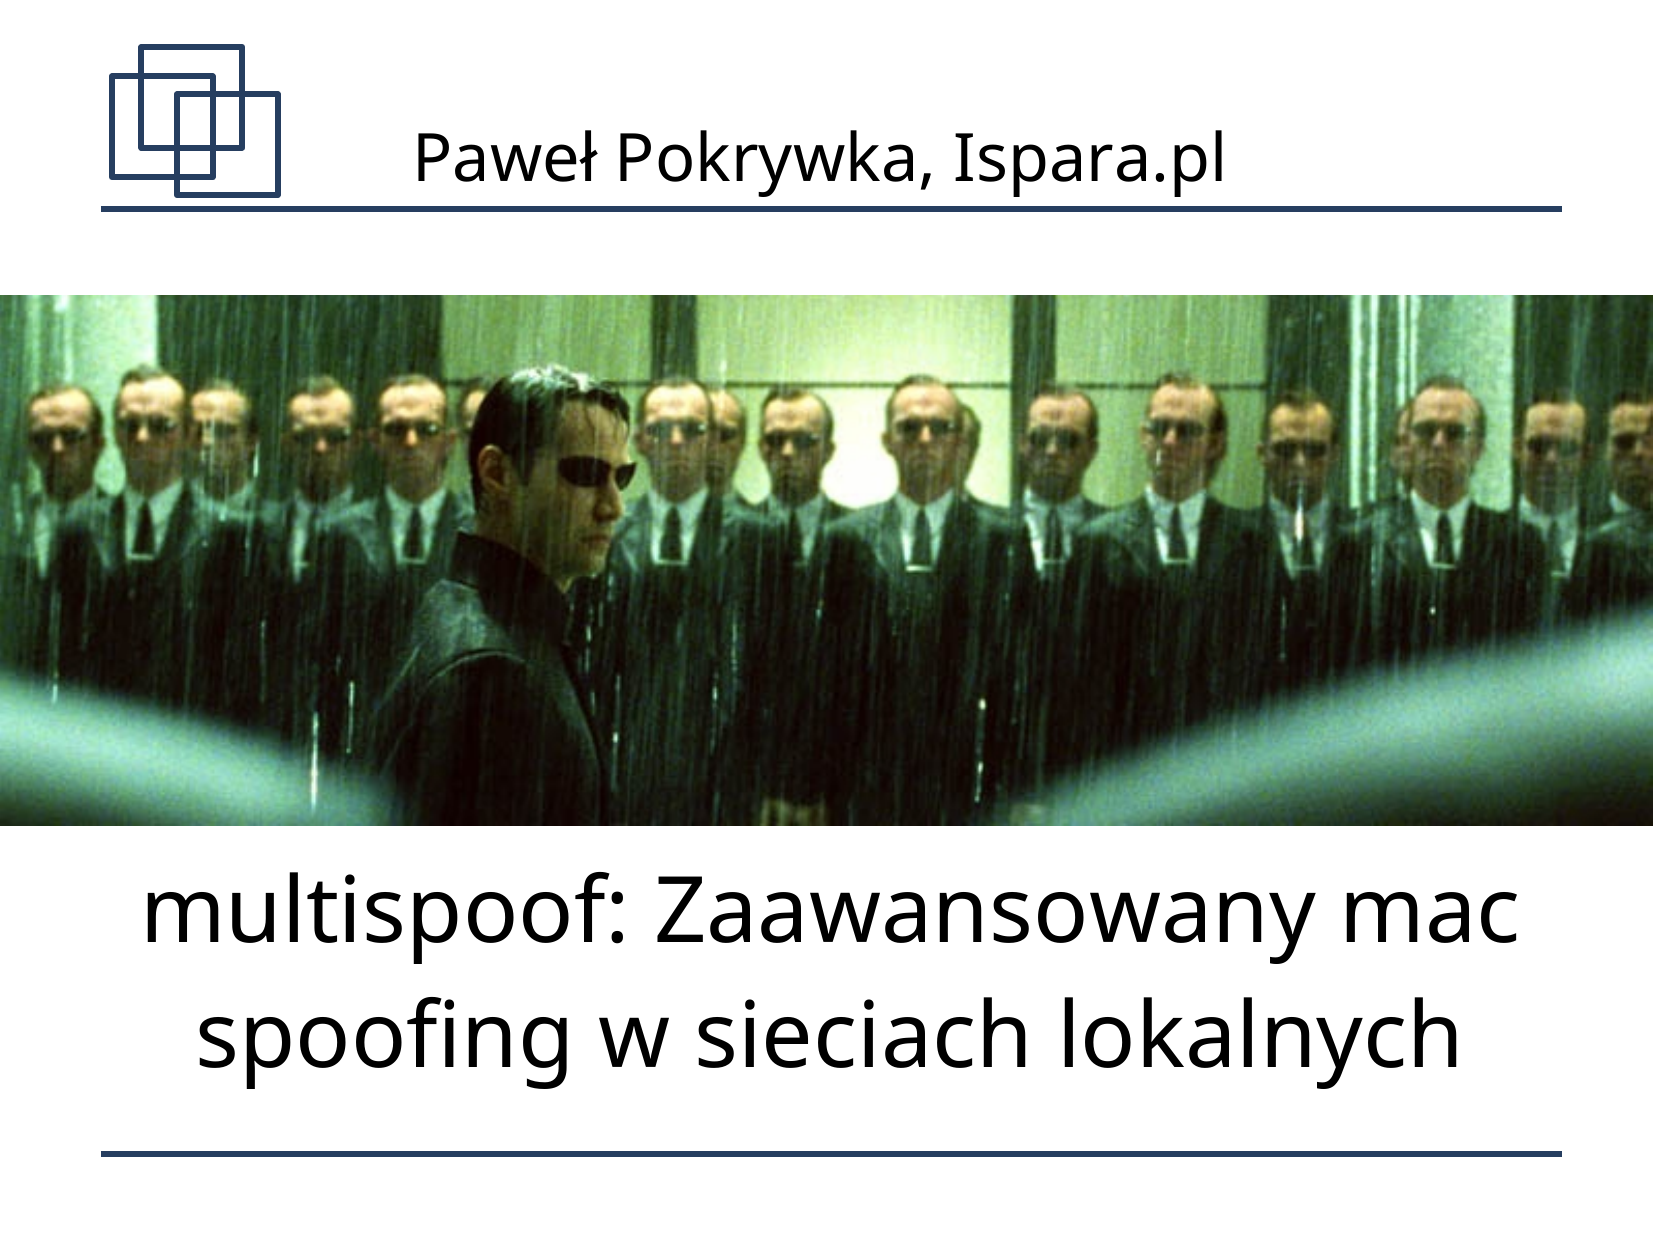

Paweł Pokrywka, Ispara.pl
# multispoof: Zaawansowany mac spoofing w sieciach lokalnych